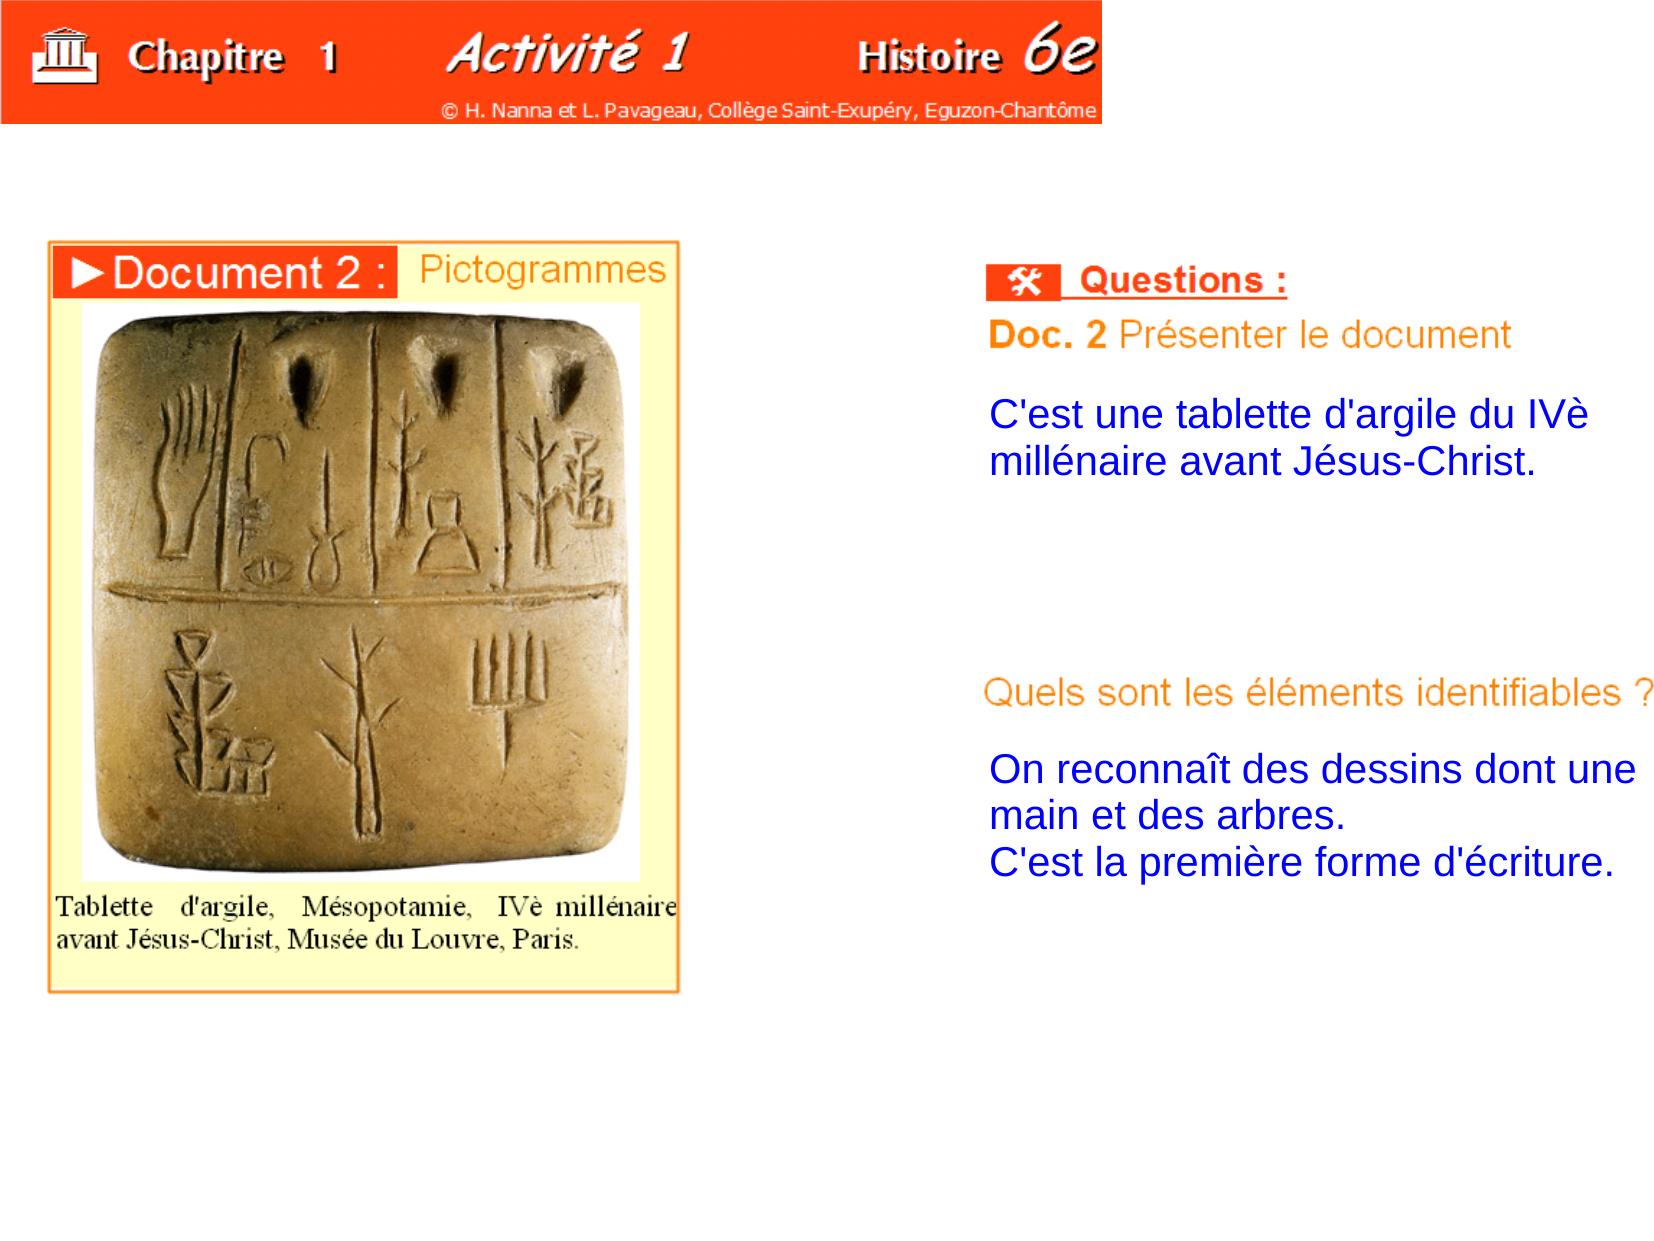

C'est une tablette d'argile du IVè millénaire avant Jésus-Christ.
On reconnaît des dessins dont une main et des arbres.
C'est la première forme d'écriture.